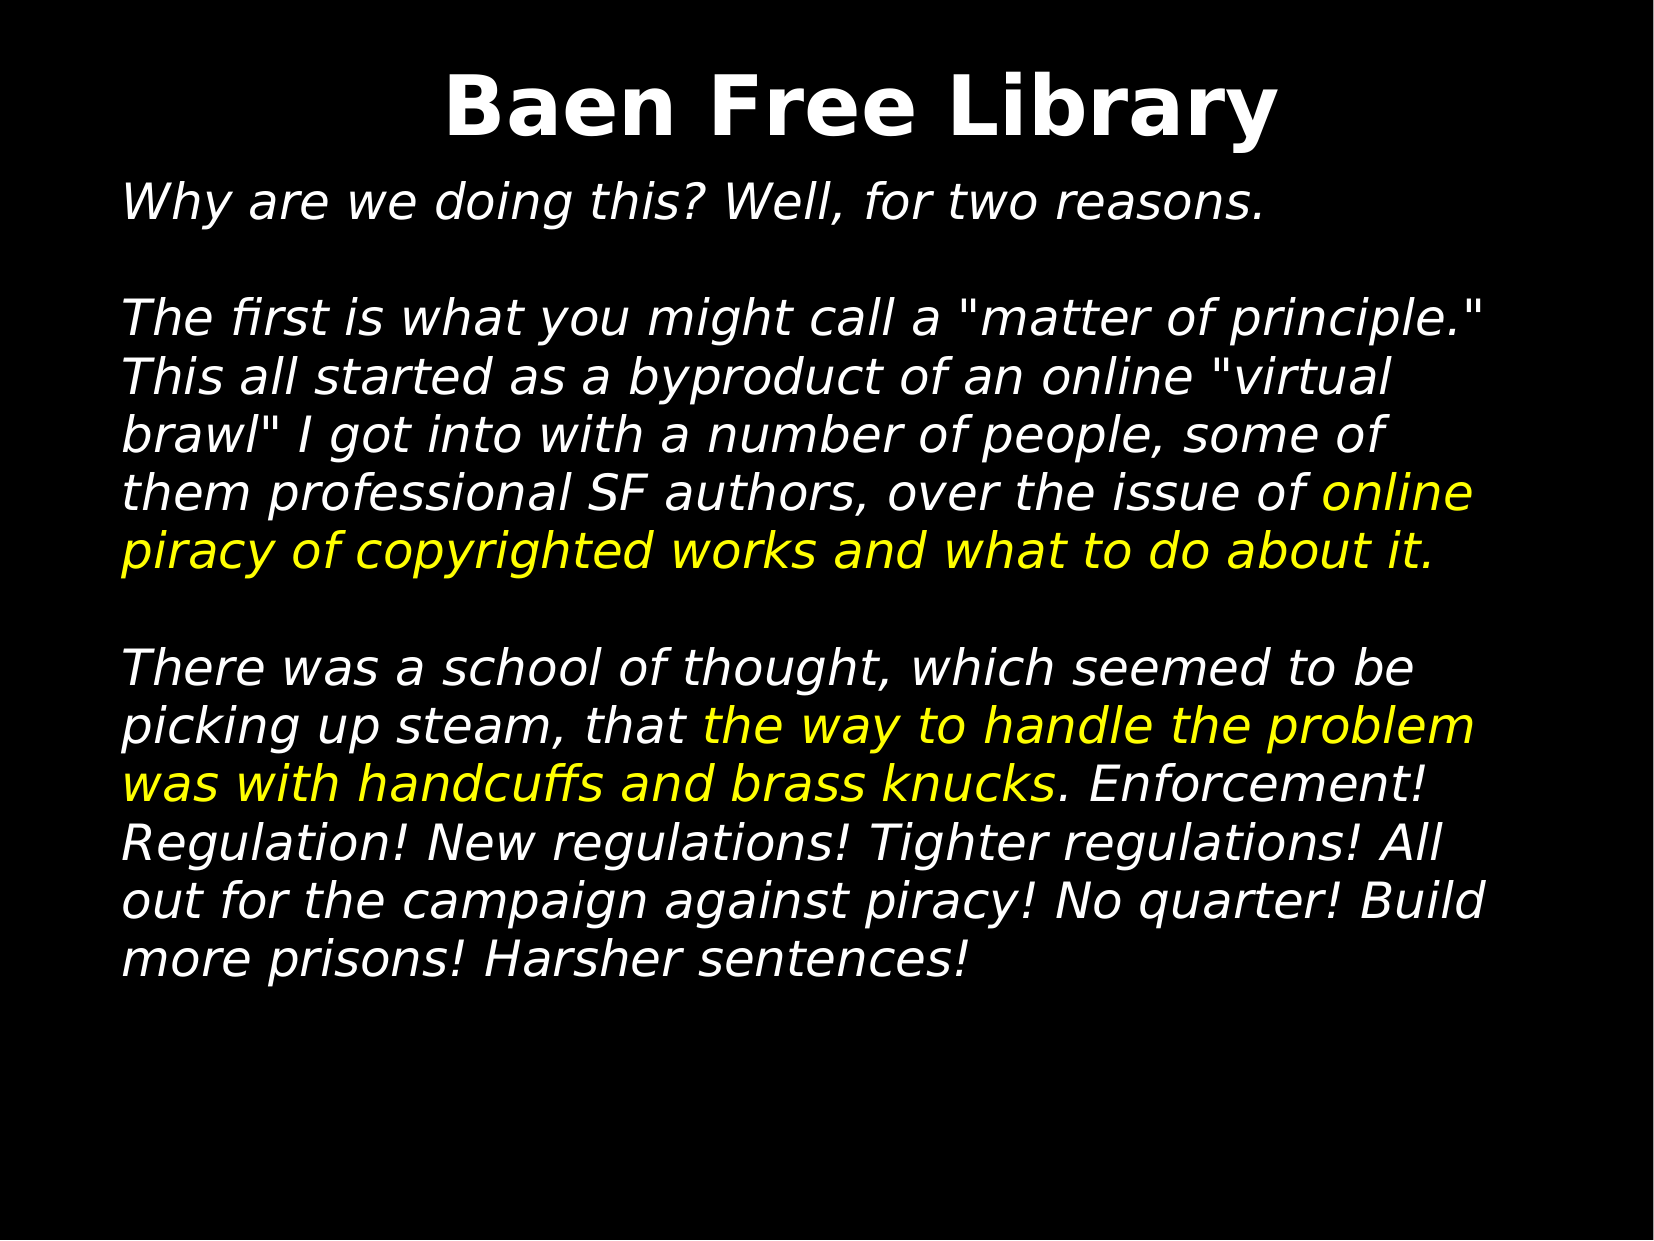

Baen Free Library
Why are we doing this? Well, for two reasons.
The first is what you might call a "matter of principle." This all started as a byproduct of an online "virtual brawl" I got into with a number of people, some of them professional SF authors, over the issue of online piracy of copyrighted works and what to do about it.
There was a school of thought, which seemed to be picking up steam, that the way to handle the problem was with handcuffs and brass knucks. Enforcement! Regulation! New regulations! Tighter regulations! All out for the campaign against piracy! No quarter! Build more prisons! Harsher sentences!